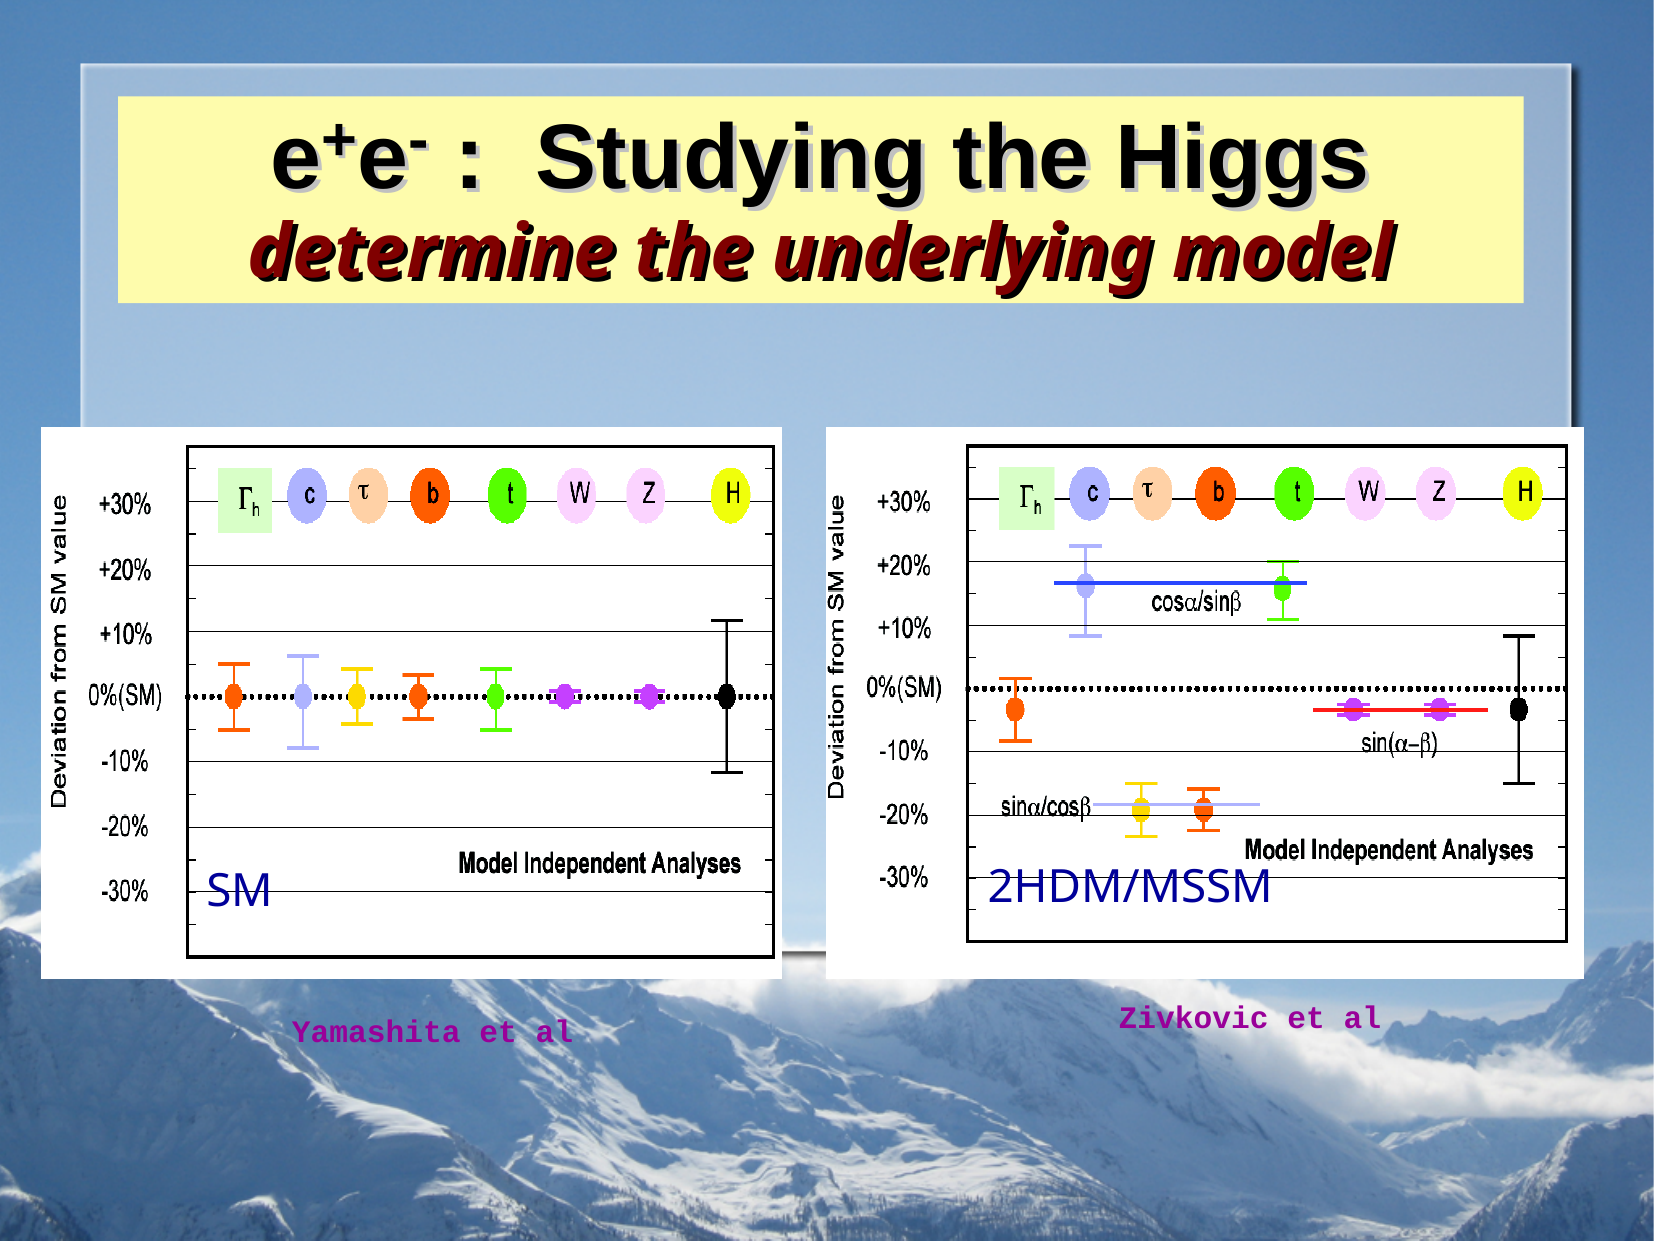

# e+e- : Studying the Higgs determine the underlying model
SM
2HDM/MSSM
Zivkovic et al
Yamashita et al